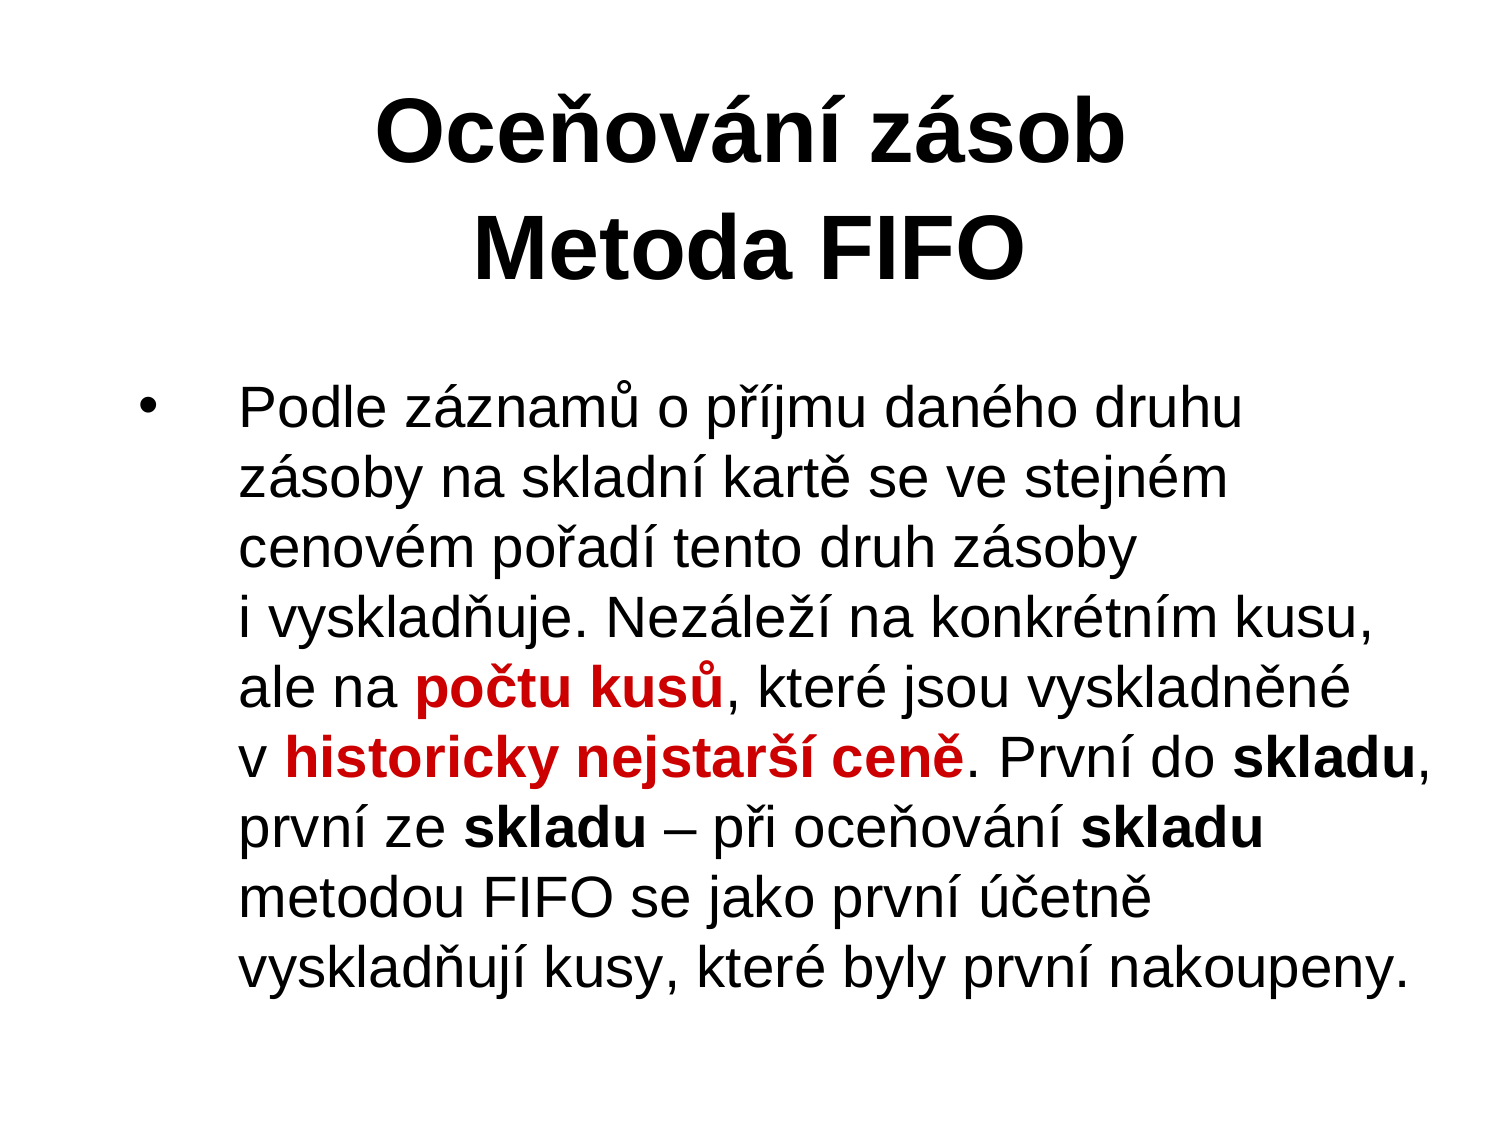

Oceňování zásob
# Metoda FIFO
Podle záznamů o příjmu daného druhu zásoby na skladní kartě se ve stejném cenovém pořadí tento druh zásoby
i vyskladňuje. Nezáleží na konkrétním kusu, ale na počtu kusů, které jsou vyskladněné
v historicky nejstarší ceně. První do skladu, první ze skladu – při oceňování skladu metodou FIFO se jako první účetně vyskladňují kusy, které byly první nakoupeny.